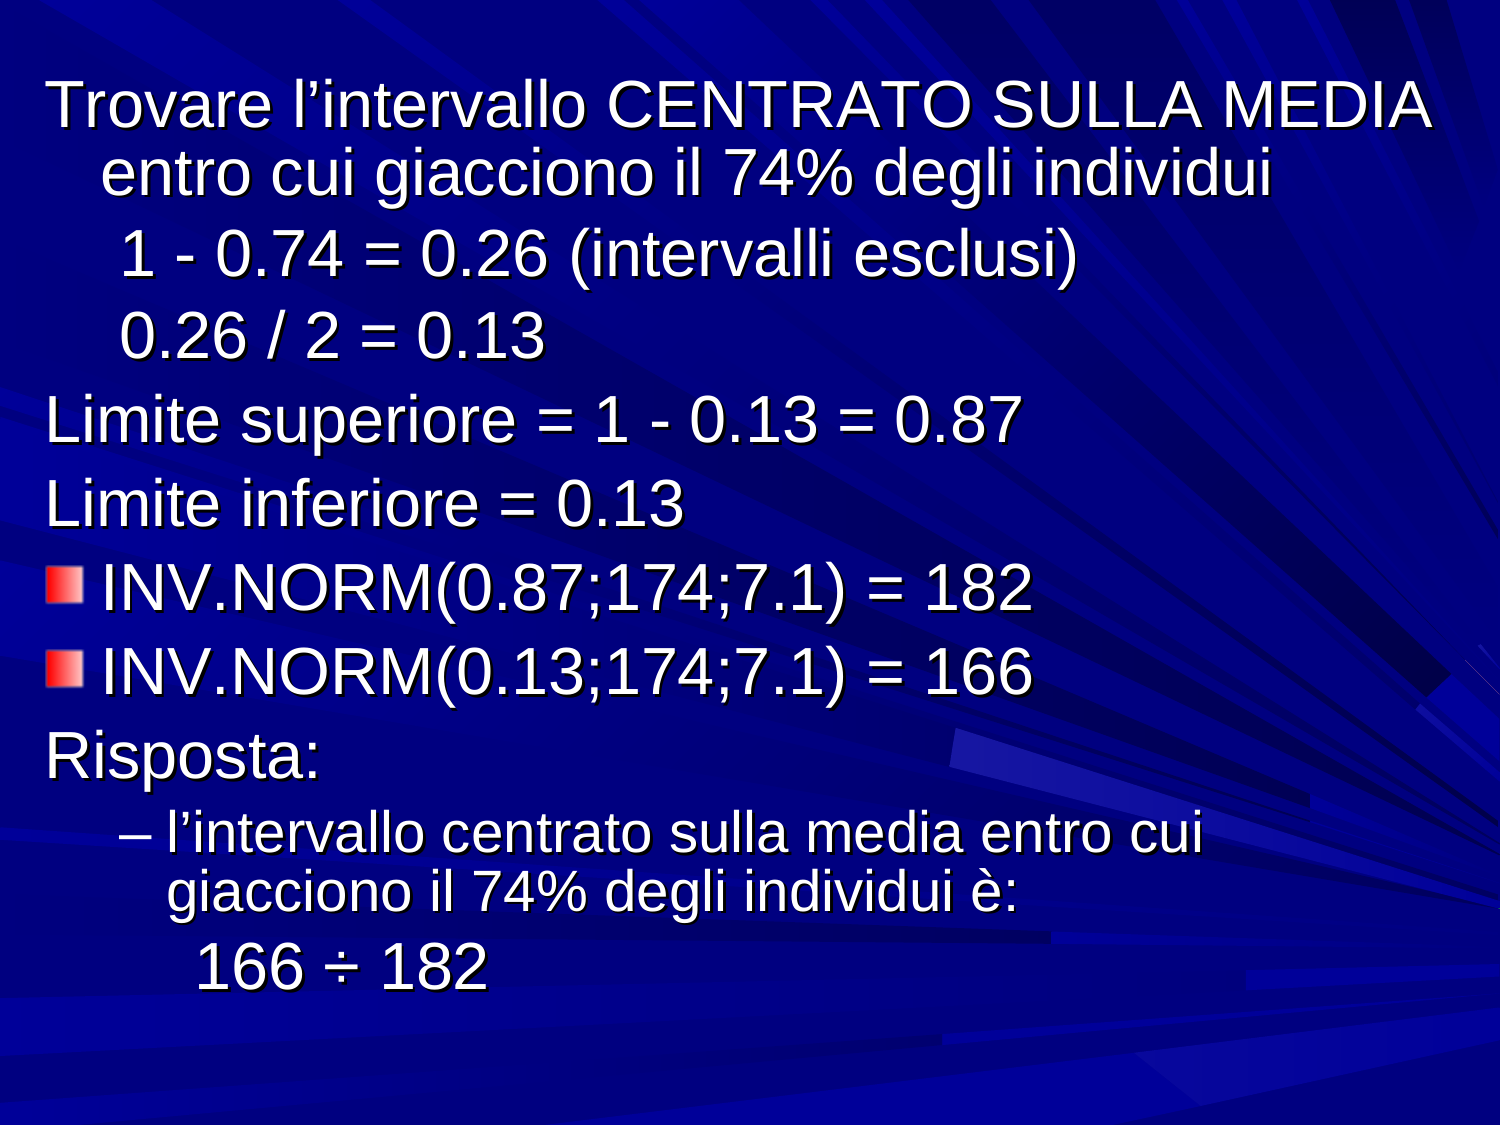

# Trovare l’intervallo CENTRATO SULLA MEDIA entro cui giacciono il 74% degli individui
1 - 0.74 = 0.26 (intervalli esclusi)
0.26 / 2 = 0.13
Limite superiore = 1 - 0.13 = 0.87
Limite inferiore = 0.13
INV.NORM(0.87;174;7.1) = 182
INV.NORM(0.13;174;7.1) = 166
Risposta:
l’intervallo centrato sulla media entro cui giacciono il 74% degli individui è:
166 ÷ 182